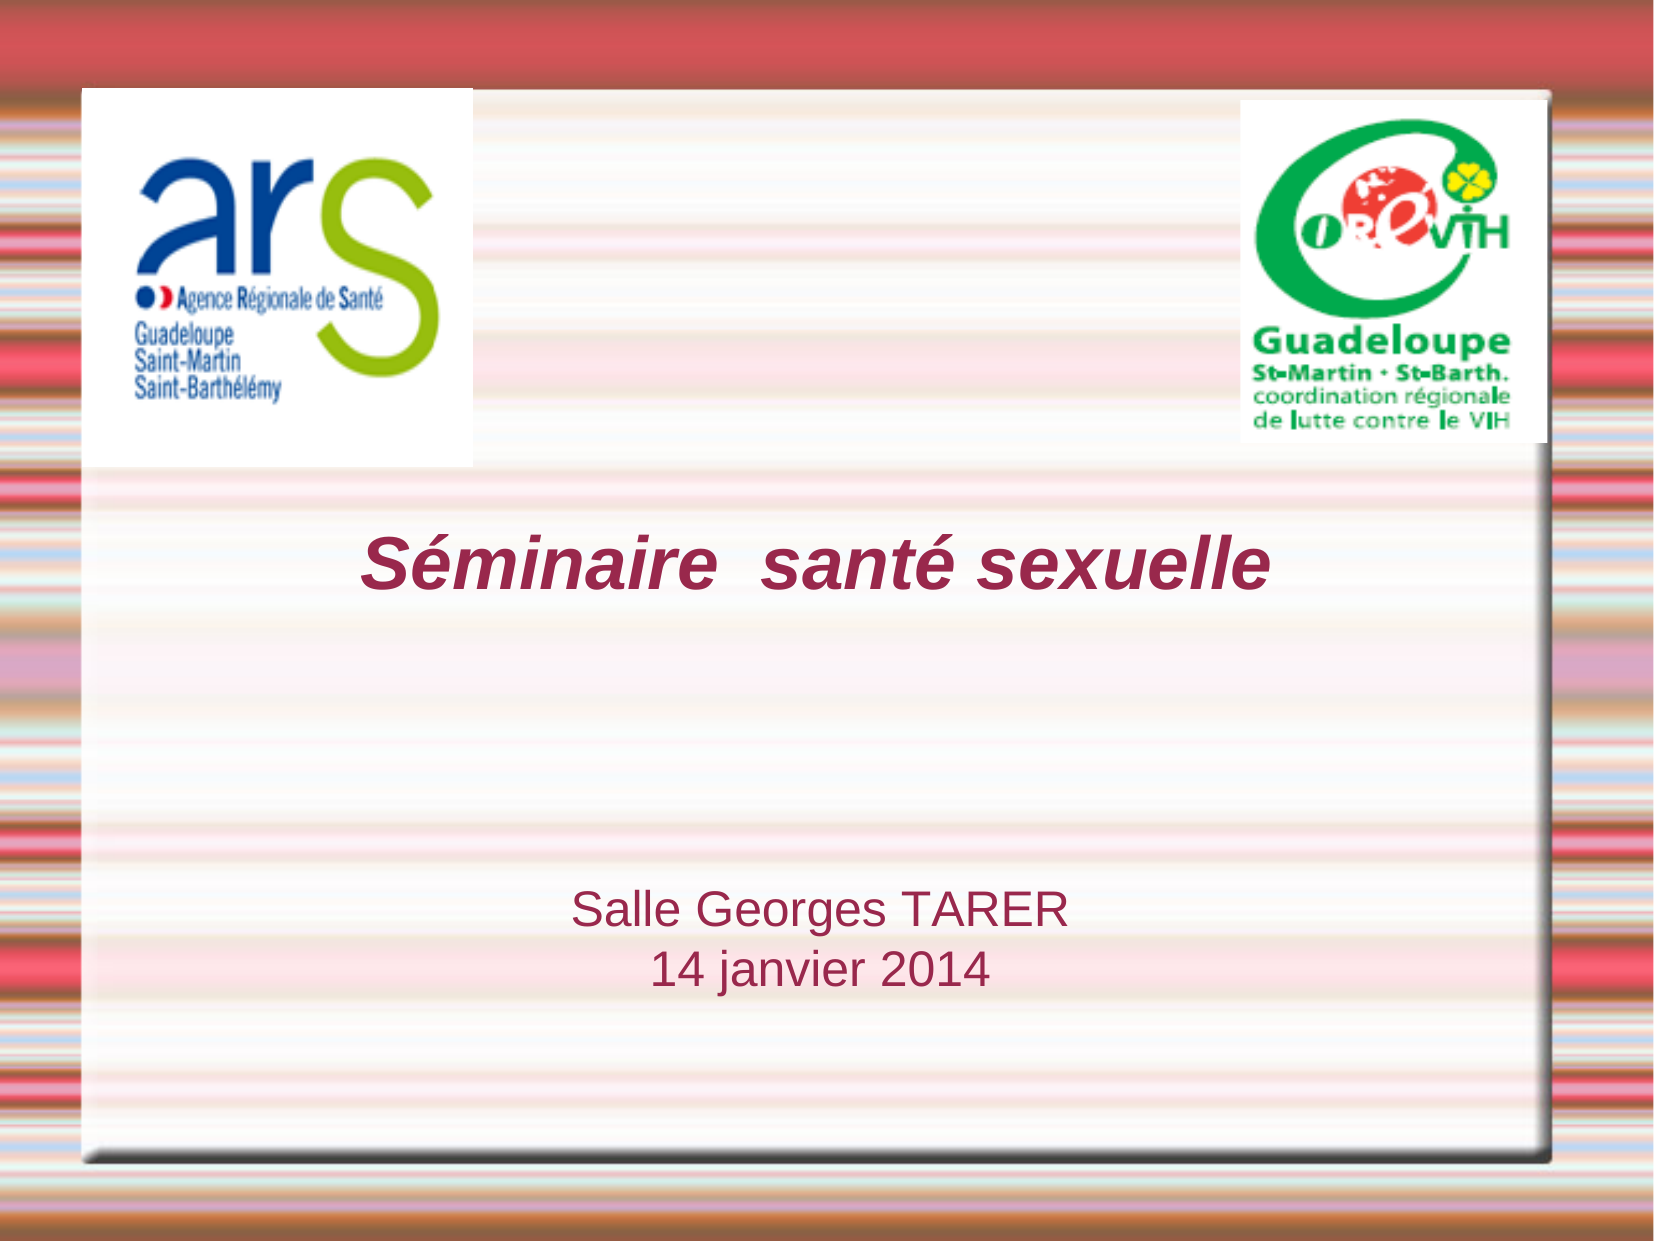

# Séminaire santé sexuelle
Salle Georges TARER
14 janvier 2014